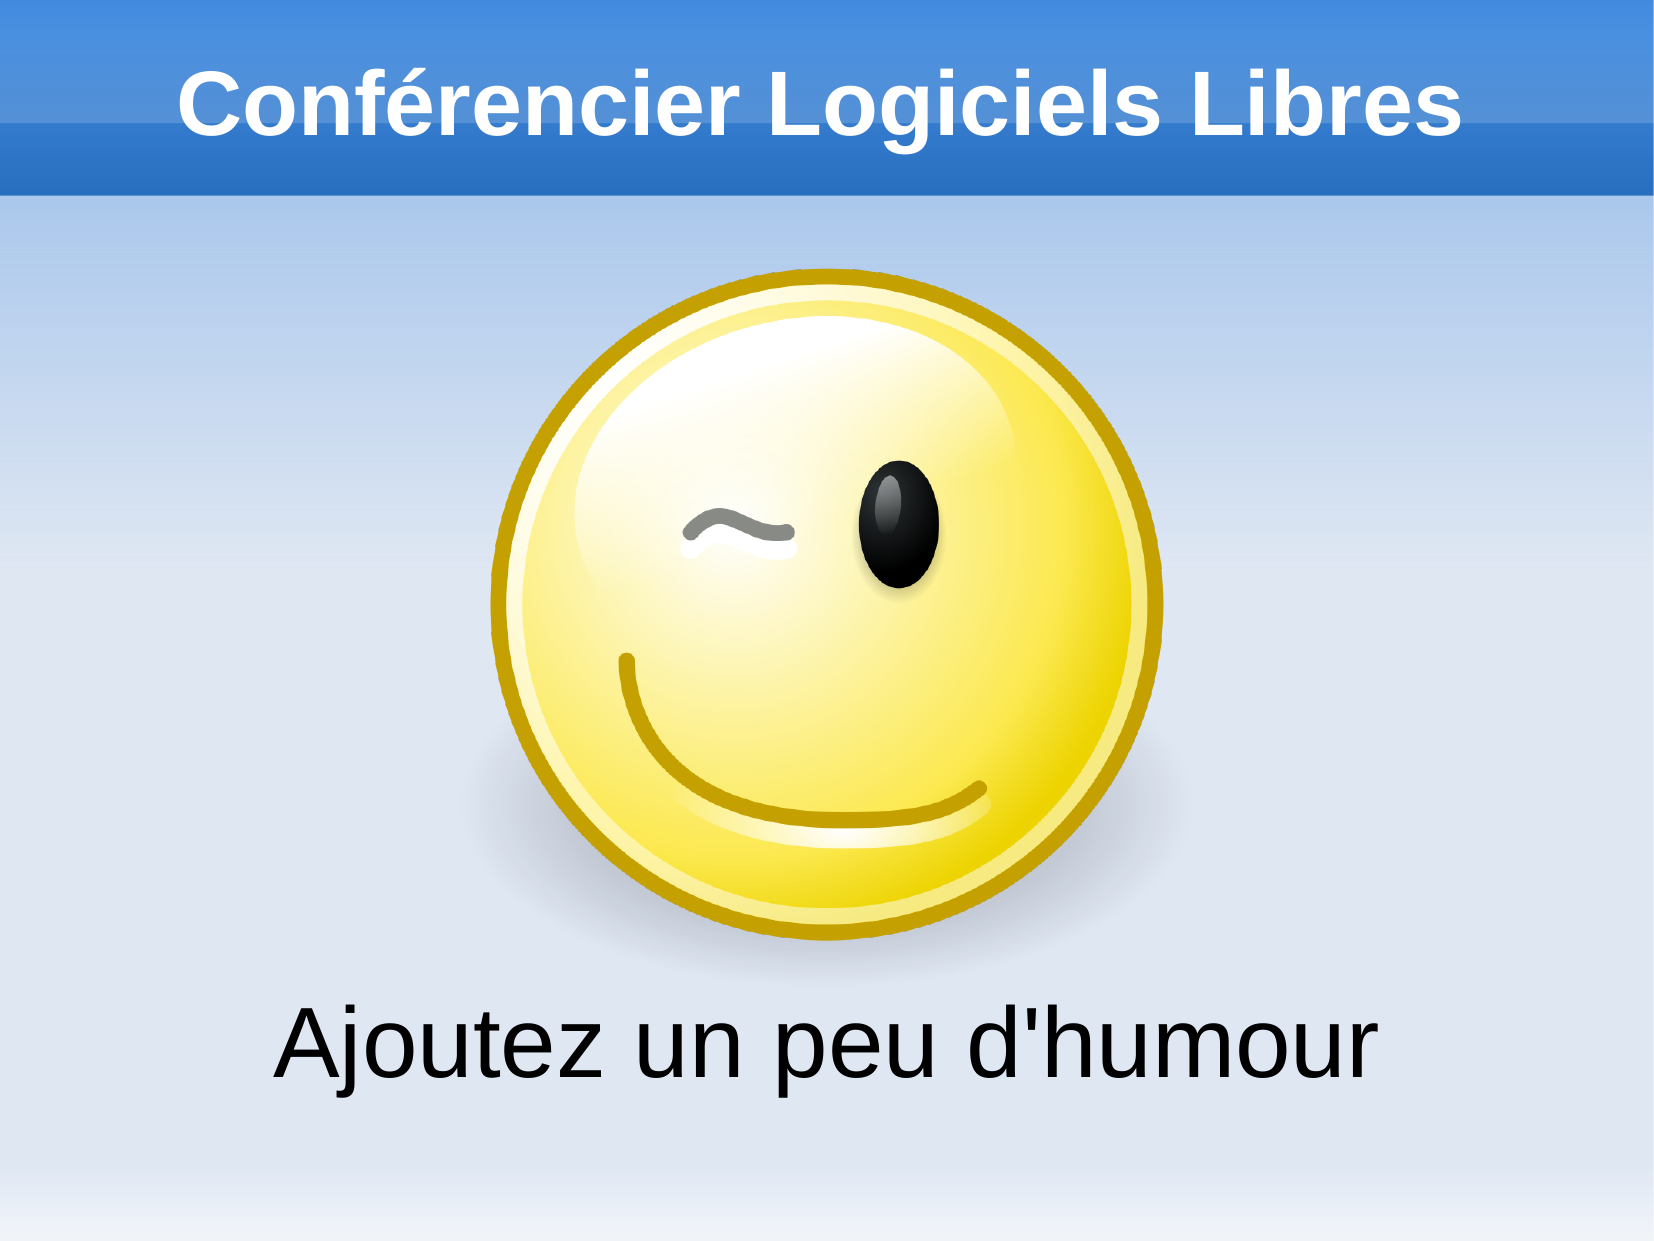

# Conférencier Logiciels Libres
Ajoutez un peu d'humour